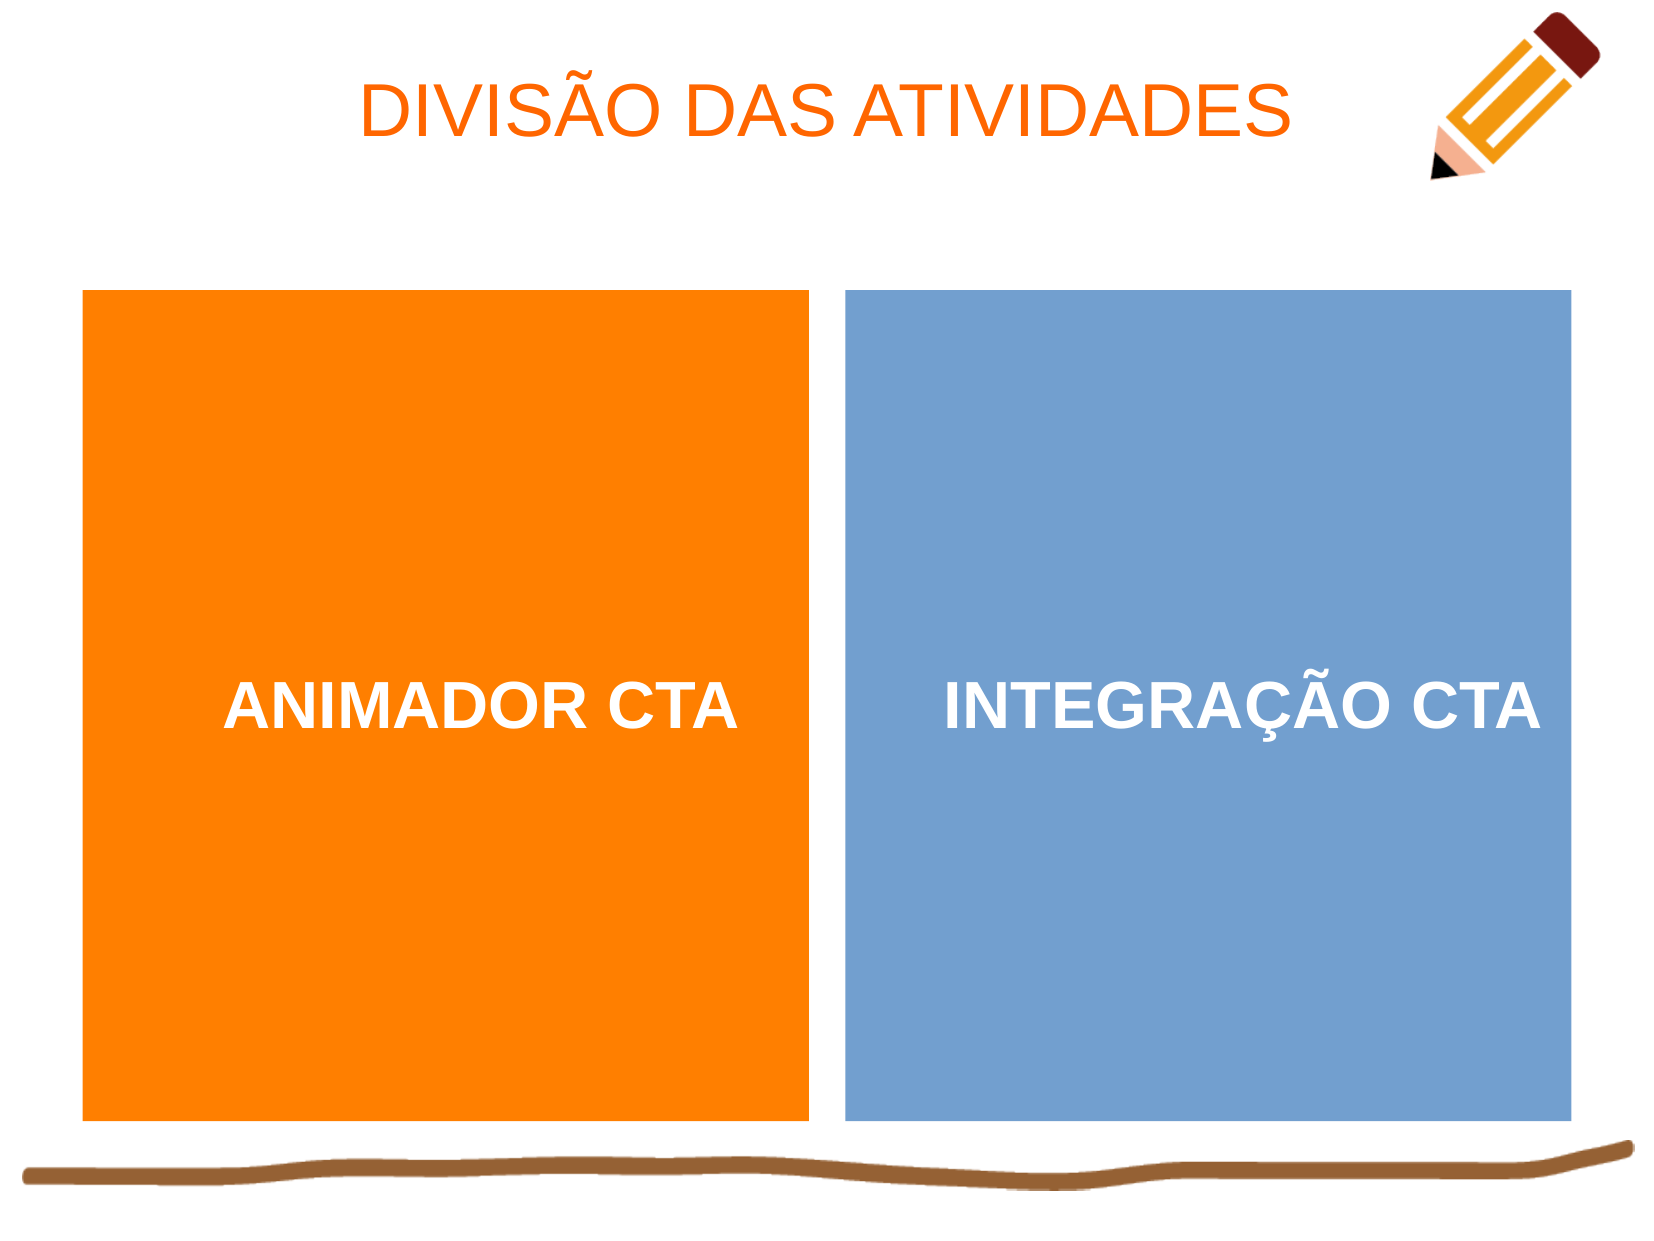

# DIVISÃO DAS ATIVIDADES
ANIMADOR CTA
INTEGRAÇÃO CTA